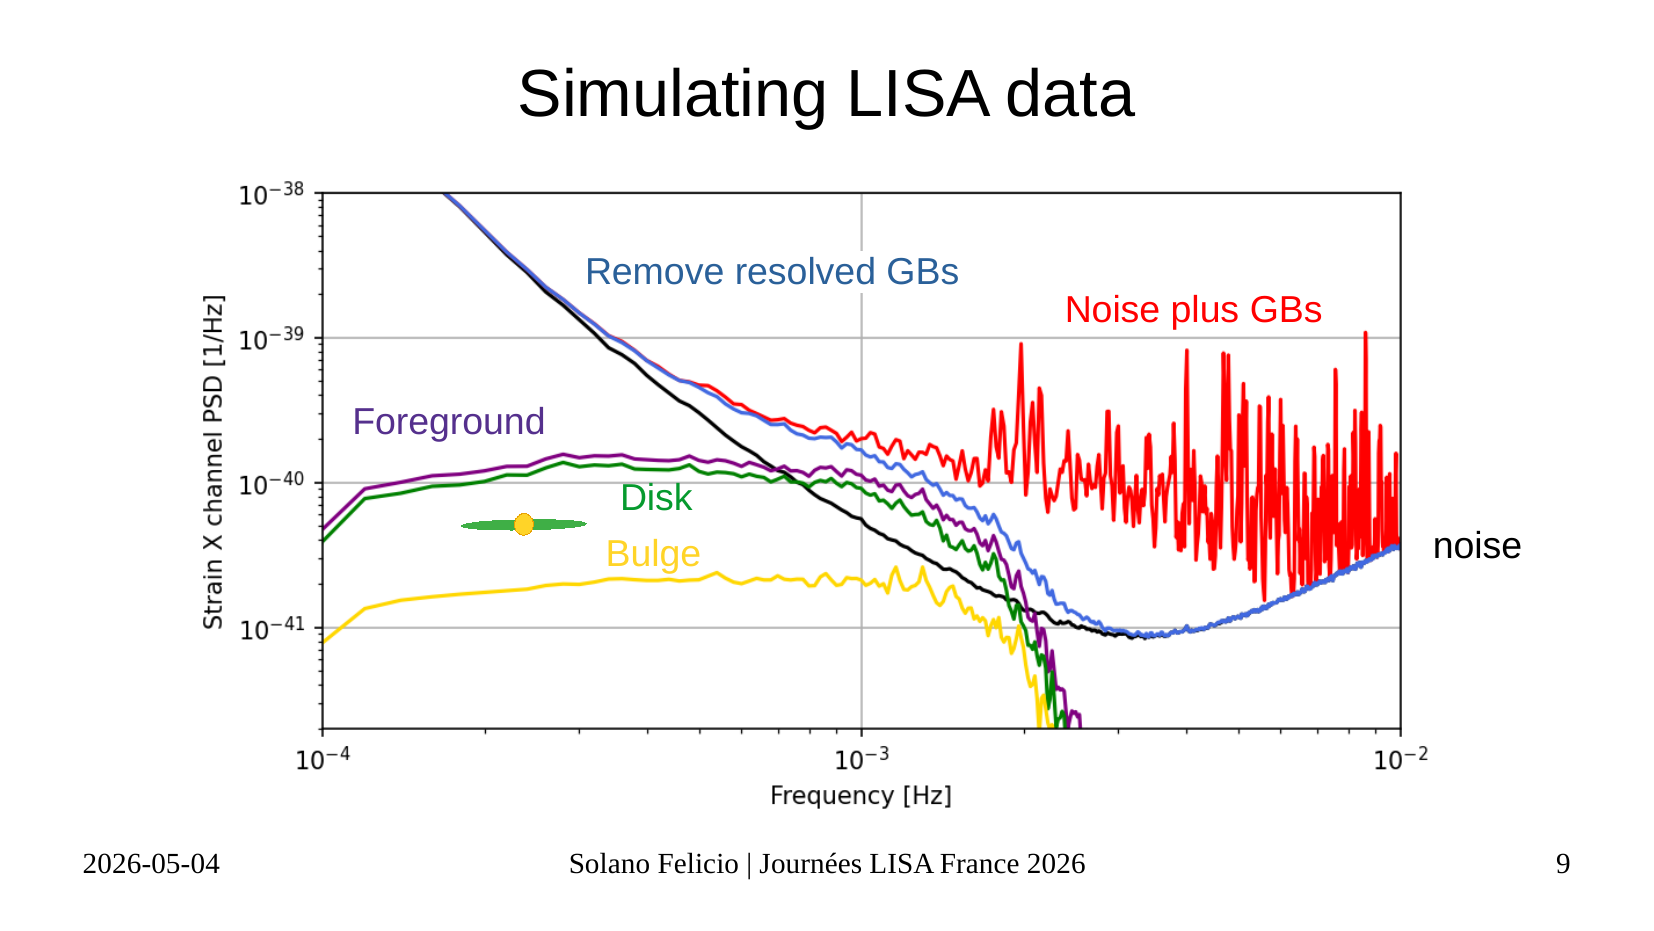

# Simulating LISA data
Remove resolved GBs
Noise plus GBs
Foreground
Disk
noise
Bulge
2026-05-04
Solano Felicio | Journées LISA France 2026
9